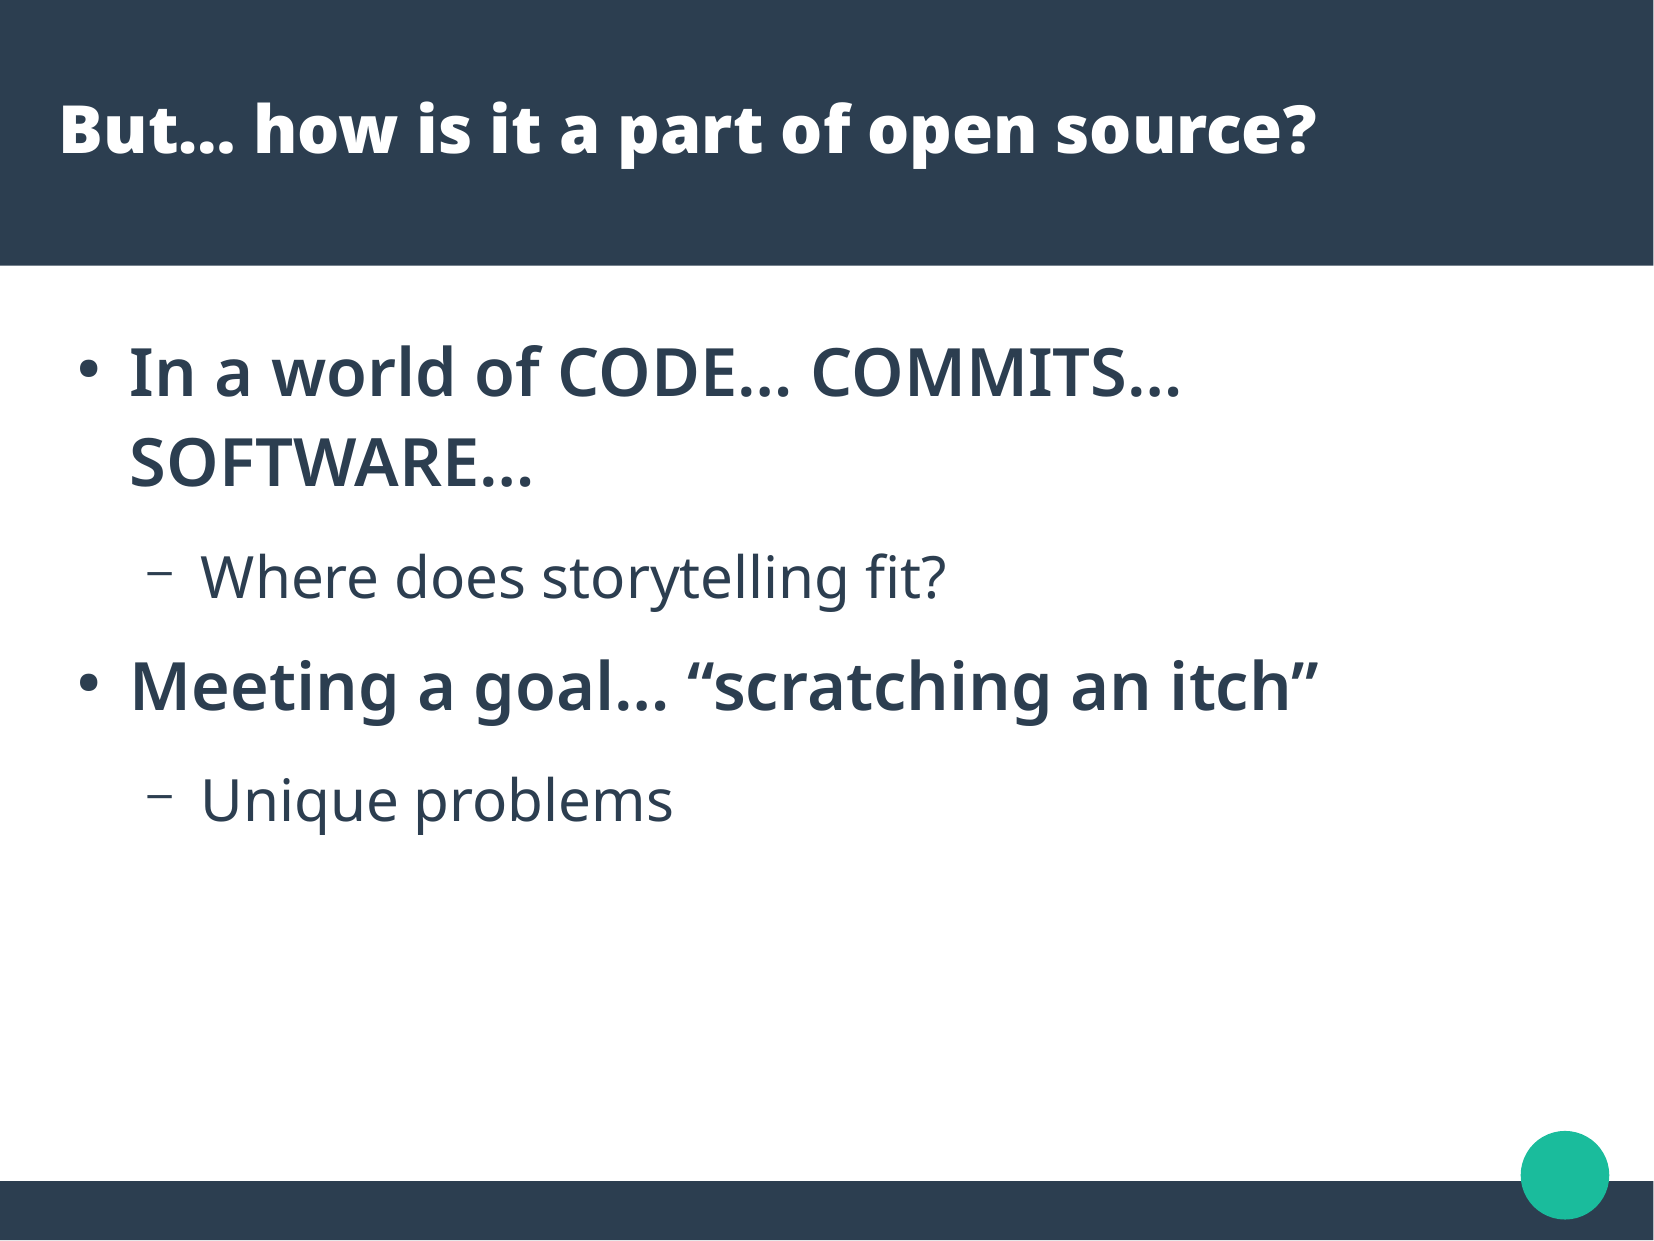

# But… how is it a part of open source?
In a world of CODE… COMMITS… SOFTWARE…
Where does storytelling fit?
Meeting a goal… “scratching an itch”
Unique problems